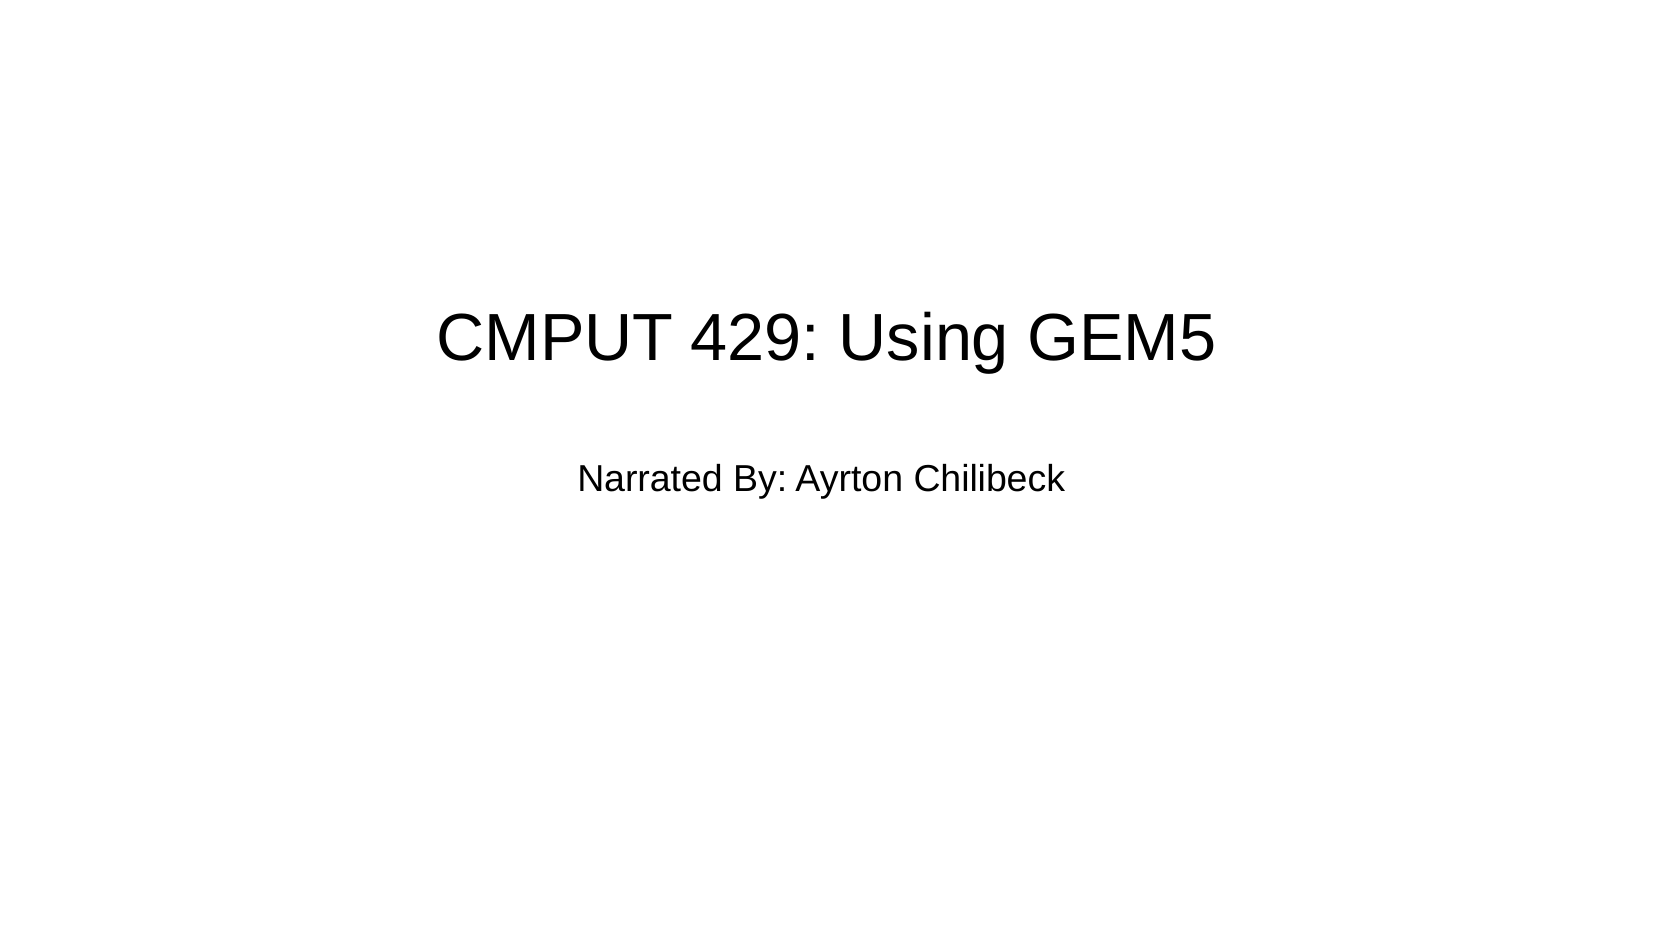

# CMPUT 429: Using GEM5
Narrated By: Ayrton Chilibeck